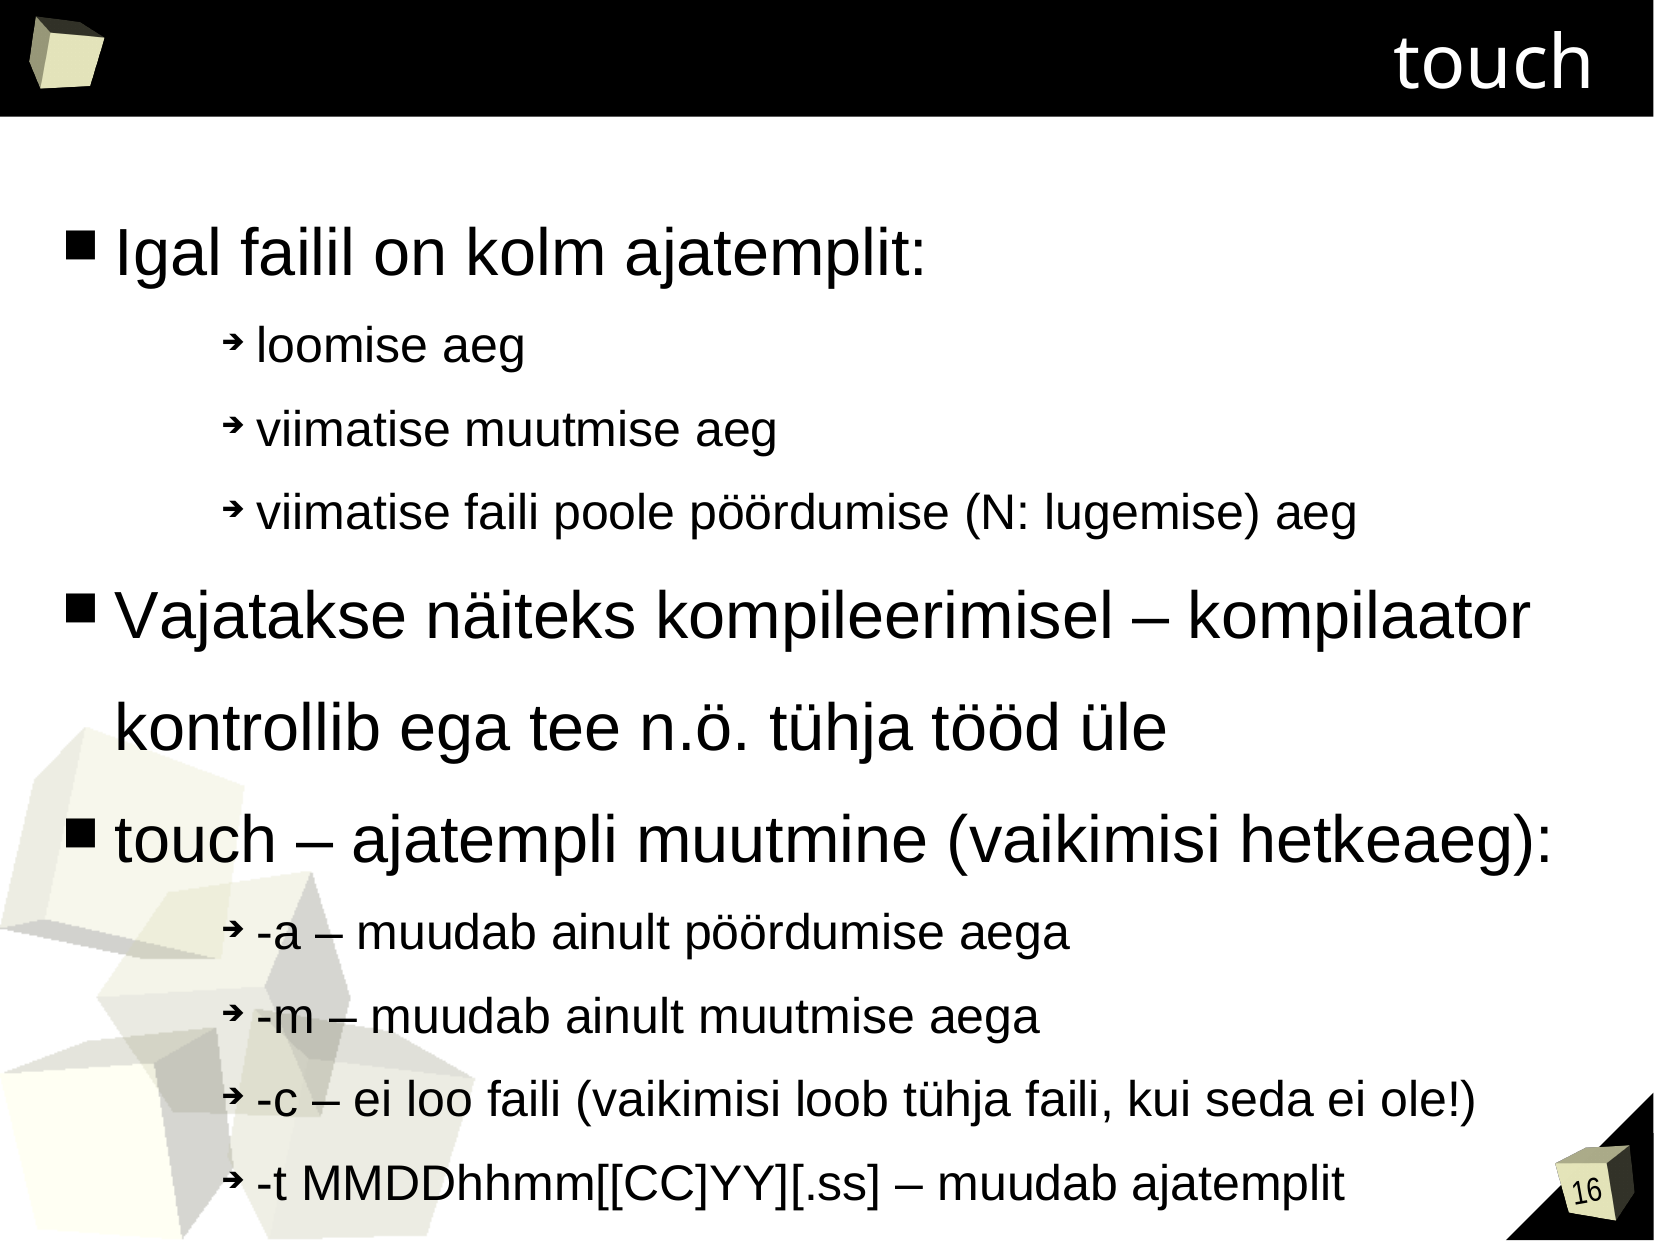

# touch
Igal failil on kolm ajatemplit:
loomise aeg
viimatise muutmise aeg
viimatise faili poole pöördumise (N: lugemise) aeg
Vajatakse näiteks kompileerimisel – kompilaator kontrollib ega tee n.ö. tühja tööd üle
touch – ajatempli muutmine (vaikimisi hetkeaeg):
-a – muudab ainult pöördumise aega
-m – muudab ainult muutmise aega
-c – ei loo faili (vaikimisi loob tühja faili, kui seda ei ole!)
-t MMDDhhmm[[CC]YY][.ss] – muudab ajatemplit